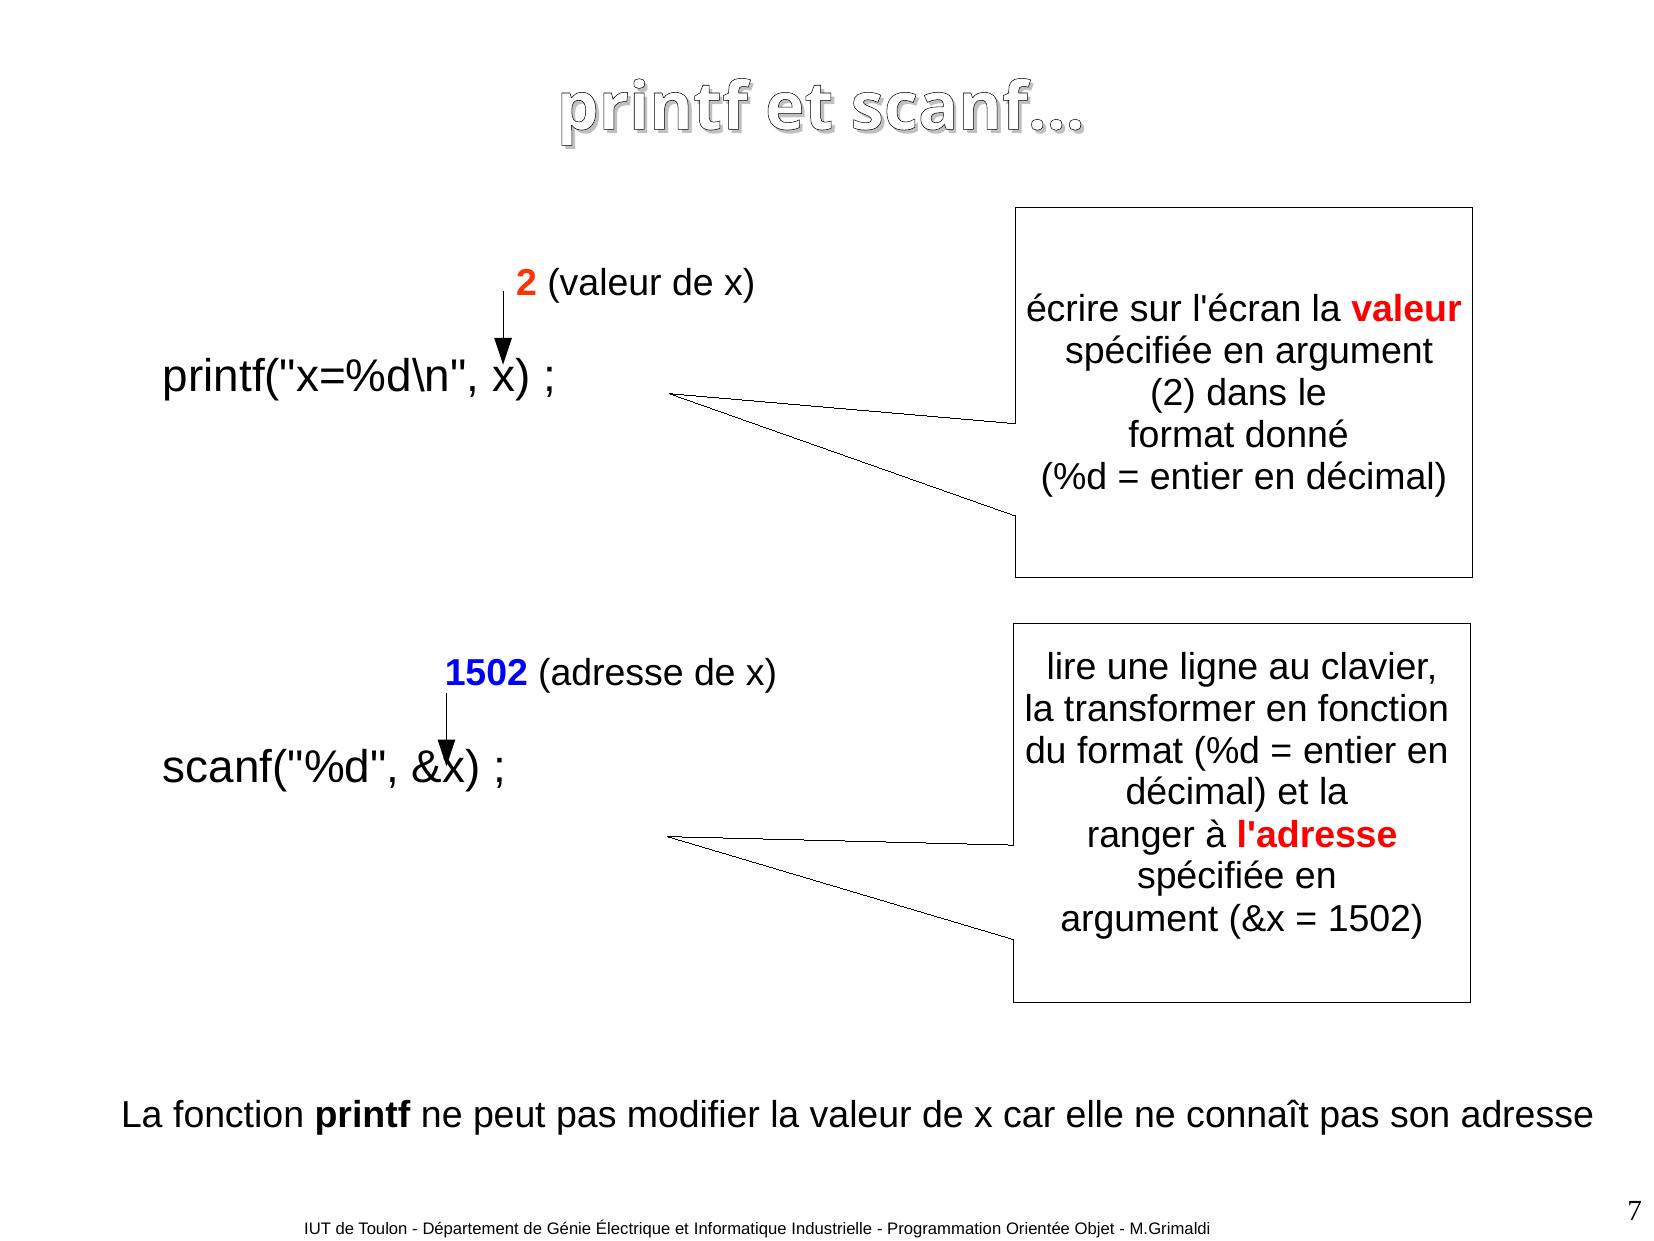

# printf et scanf...
printf("x=%d\n", x) ;
scanf("%d", &x) ;
écrire sur l'écran la valeur
 spécifiée en argument
(2) dans le
format donné
(%d = entier en décimal)
2 (valeur de x)
lire une ligne au clavier,
la transformer en fonction
du format (%d = entier en
décimal) et la
ranger à l'adresse
spécifiée en
argument (&x = 1502)
1502 (adresse de x)
La fonction printf ne peut pas modifier la valeur de x car elle ne connaît pas son adresse